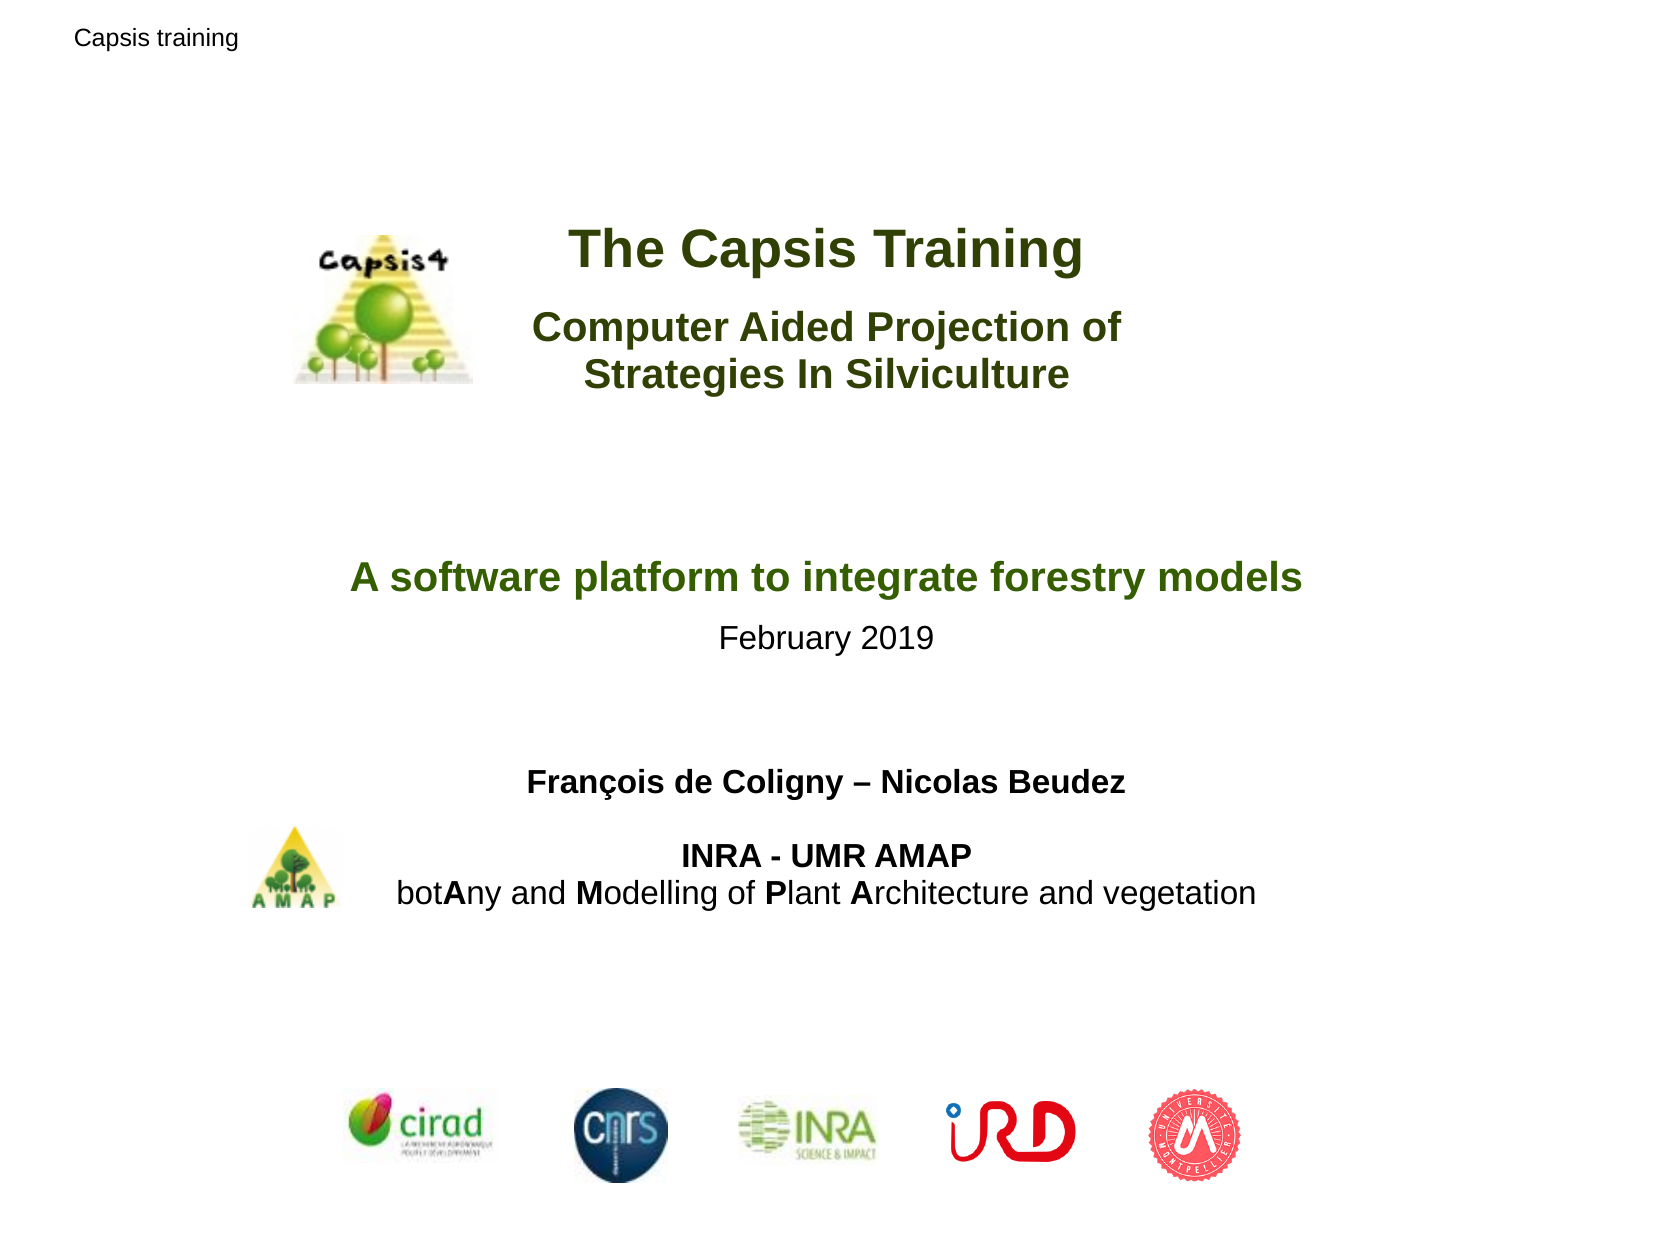

Capsis training
The Capsis Training
Computer Aided Projection of Strategies In Silviculture
A software platform to integrate forestry models
February 2019
François de Coligny – Nicolas Beudez
INRA - UMR AMAP
botAny and Modelling of Plant Architecture and vegetation